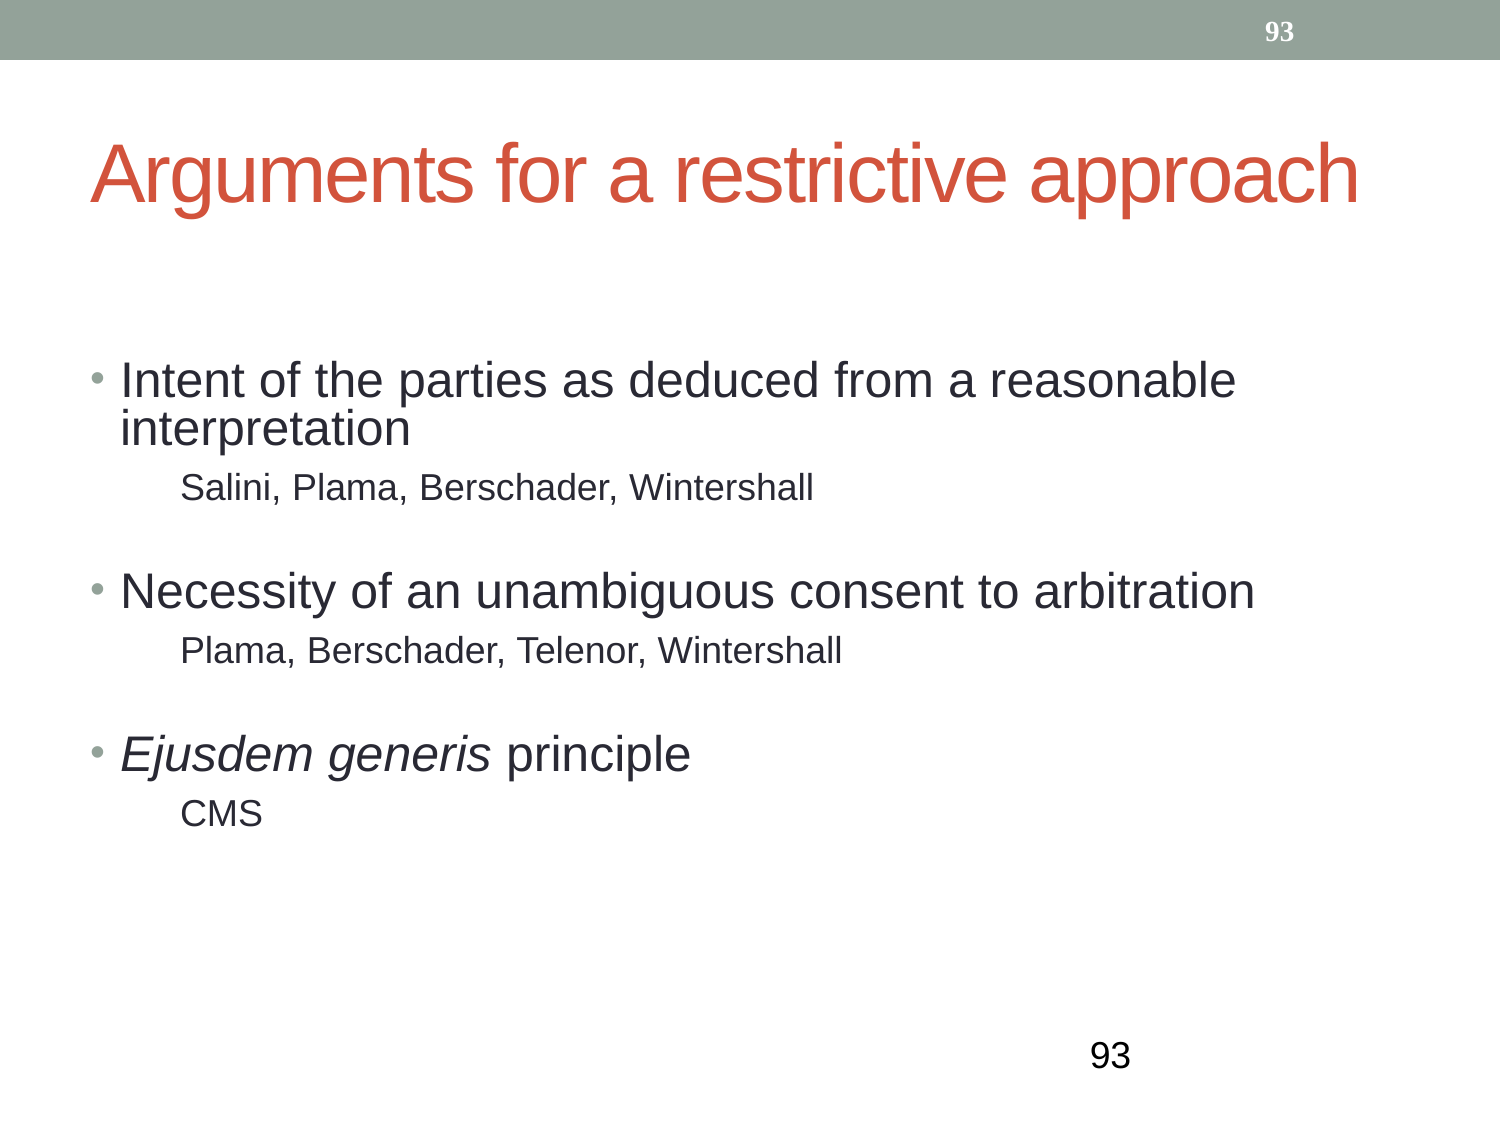

# Arguments for a restrictive approach
Intent of the parties as deduced from a reasonable interpretation
Salini, Plama, Berschader, Wintershall
Necessity of an unambiguous consent to arbitration
Plama, Berschader, Telenor, Wintershall
Ejusdem generis principle
CMS